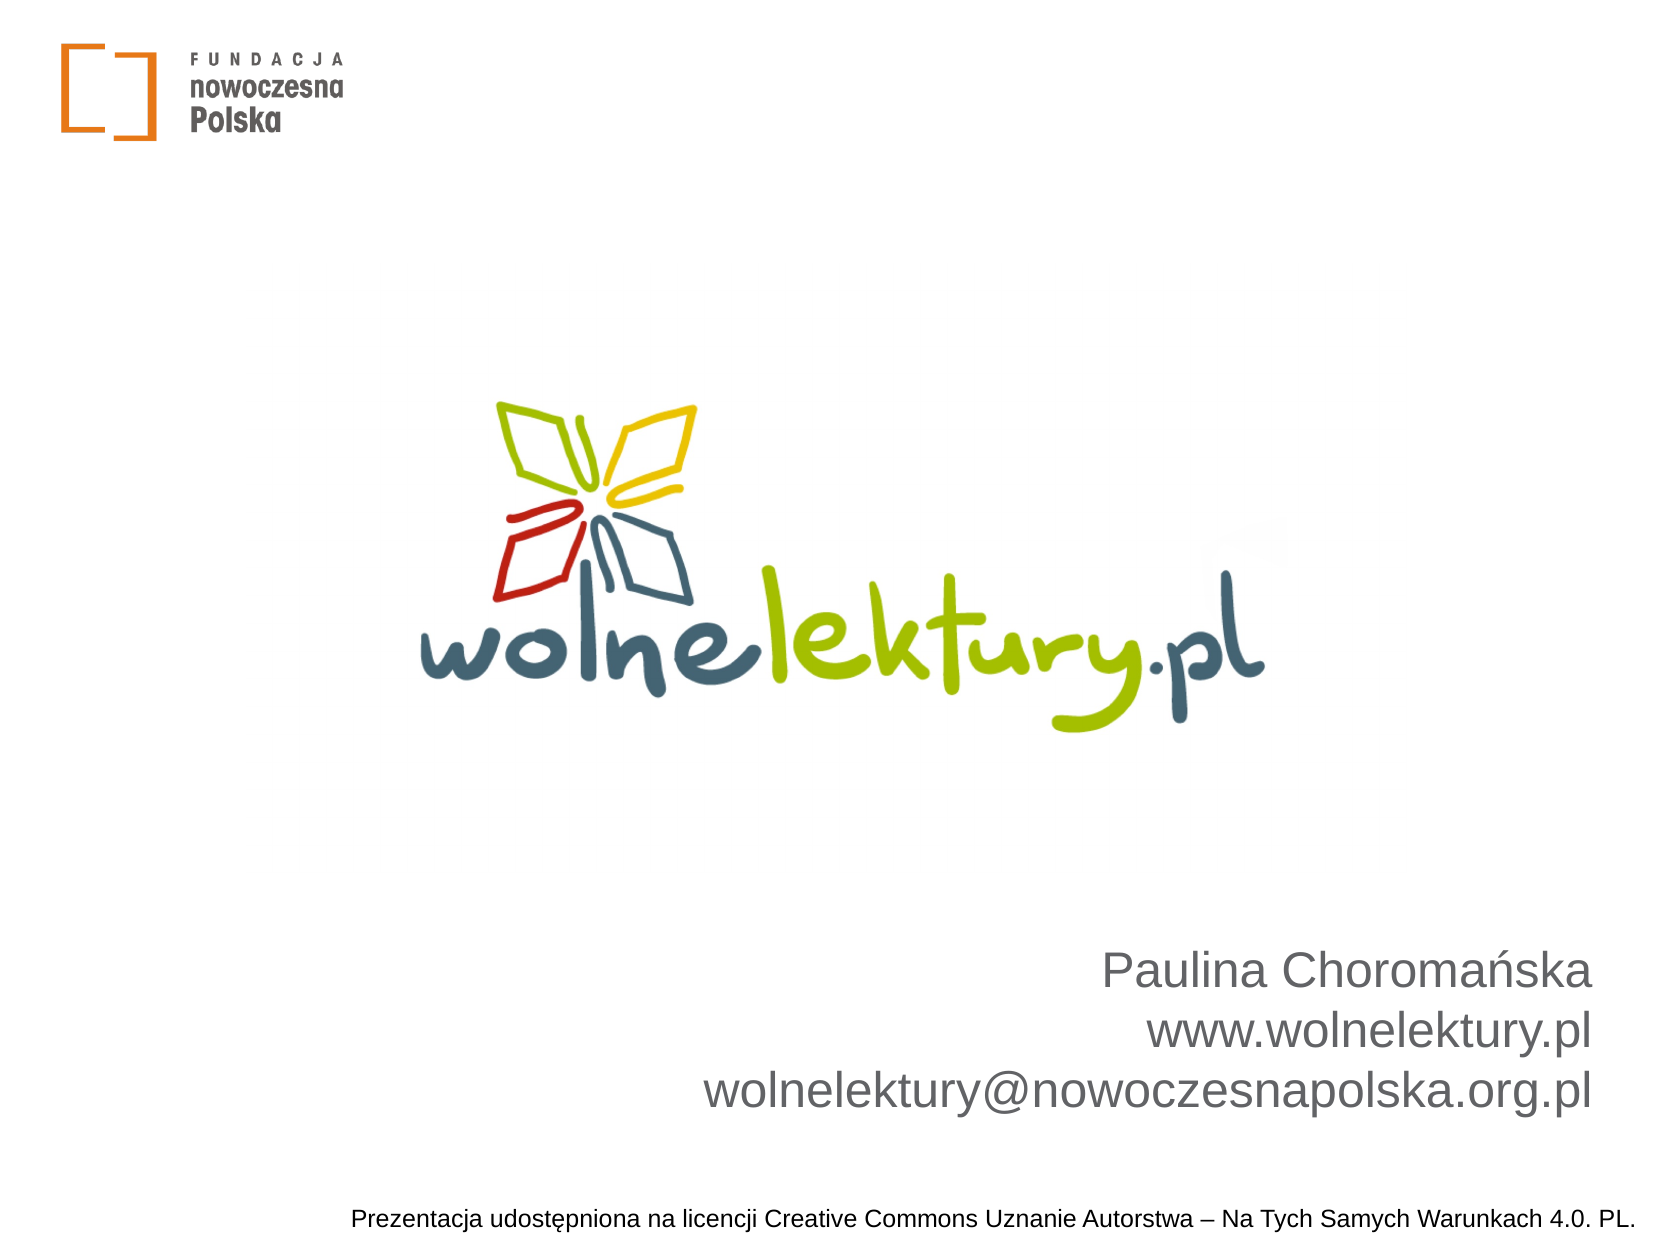

Paulina Choromańska
www.wolnelektury.pl
wolnelektury@nowoczesnapolska.org.pl
Prezentacja udostępniona na licencji Creative Commons Uznanie Autorstwa – Na Tych Samych Warunkach 4.0. PL.